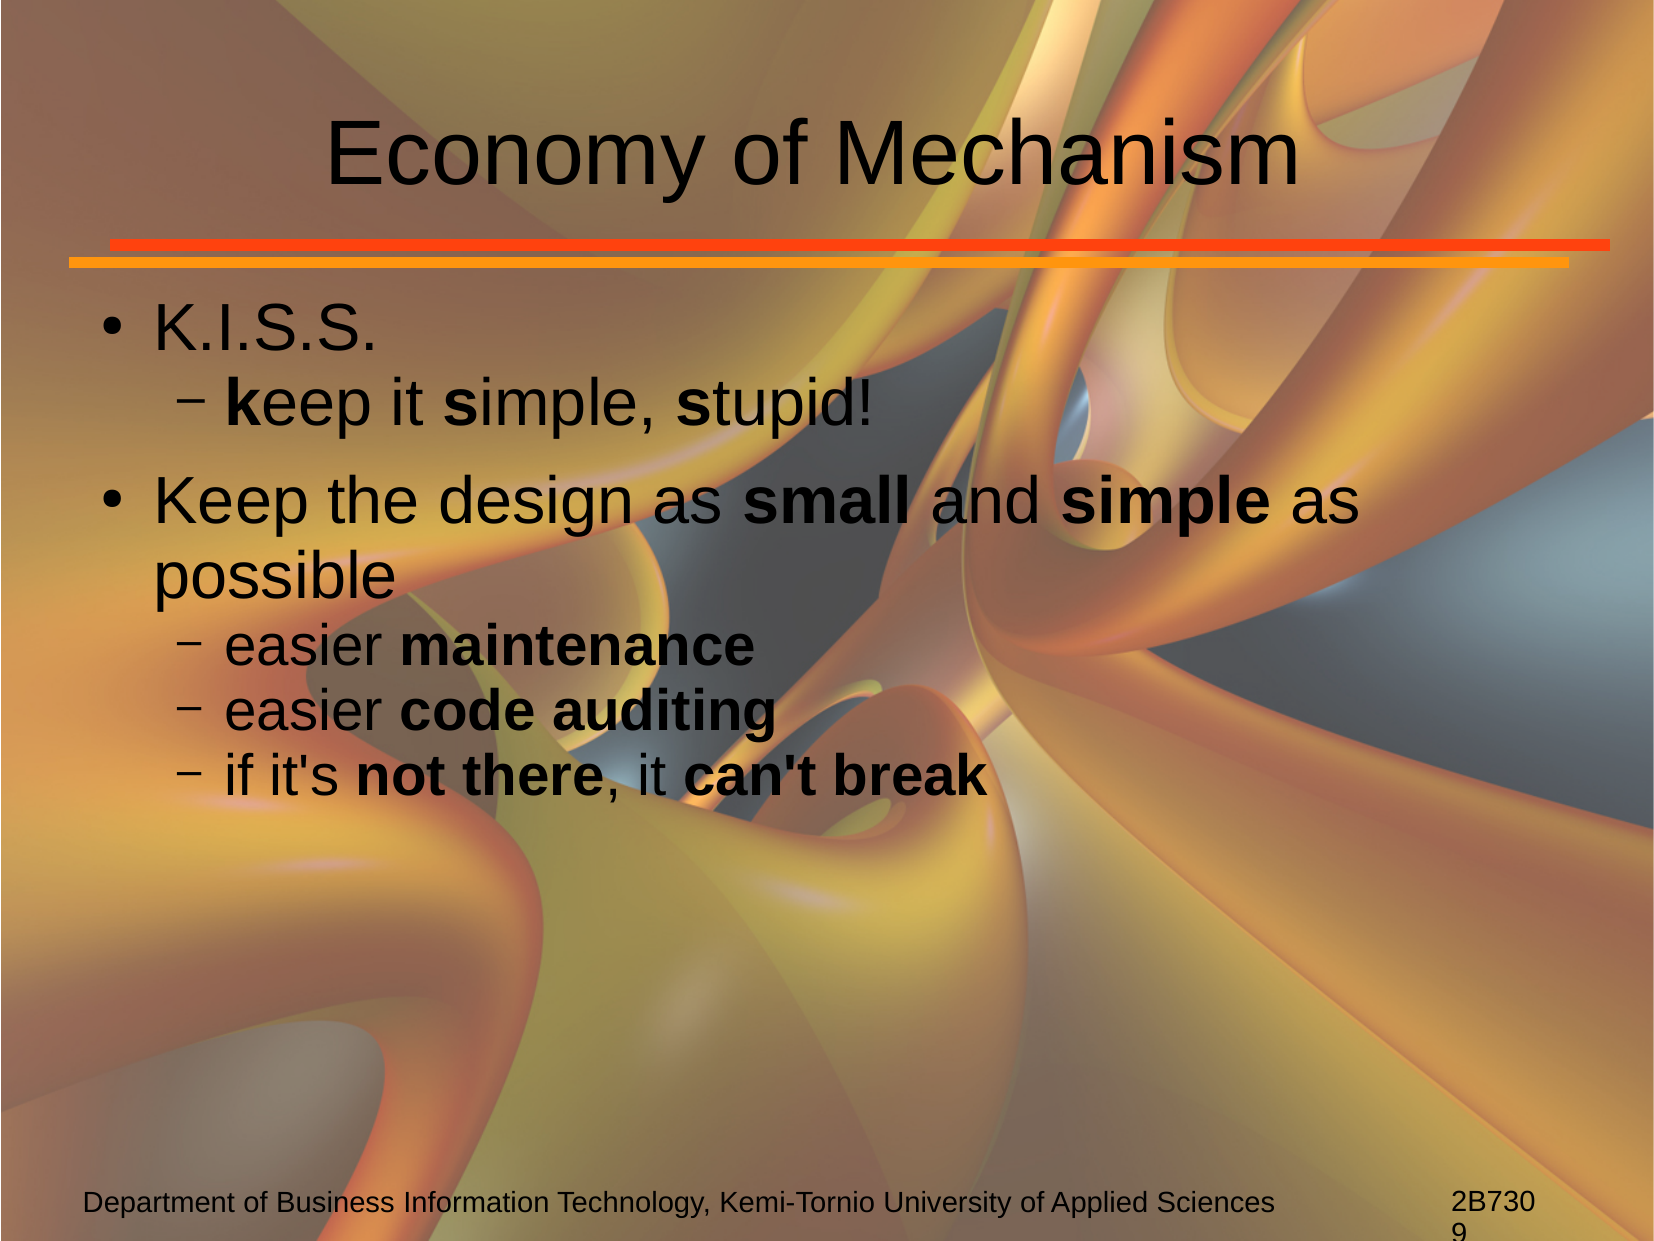

# Economy of Mechanism
K.I.S.S.
keep it simple, stupid!
Keep the design as small and simple as possible
easier maintenance
easier code auditing
if it's not there, it can't break